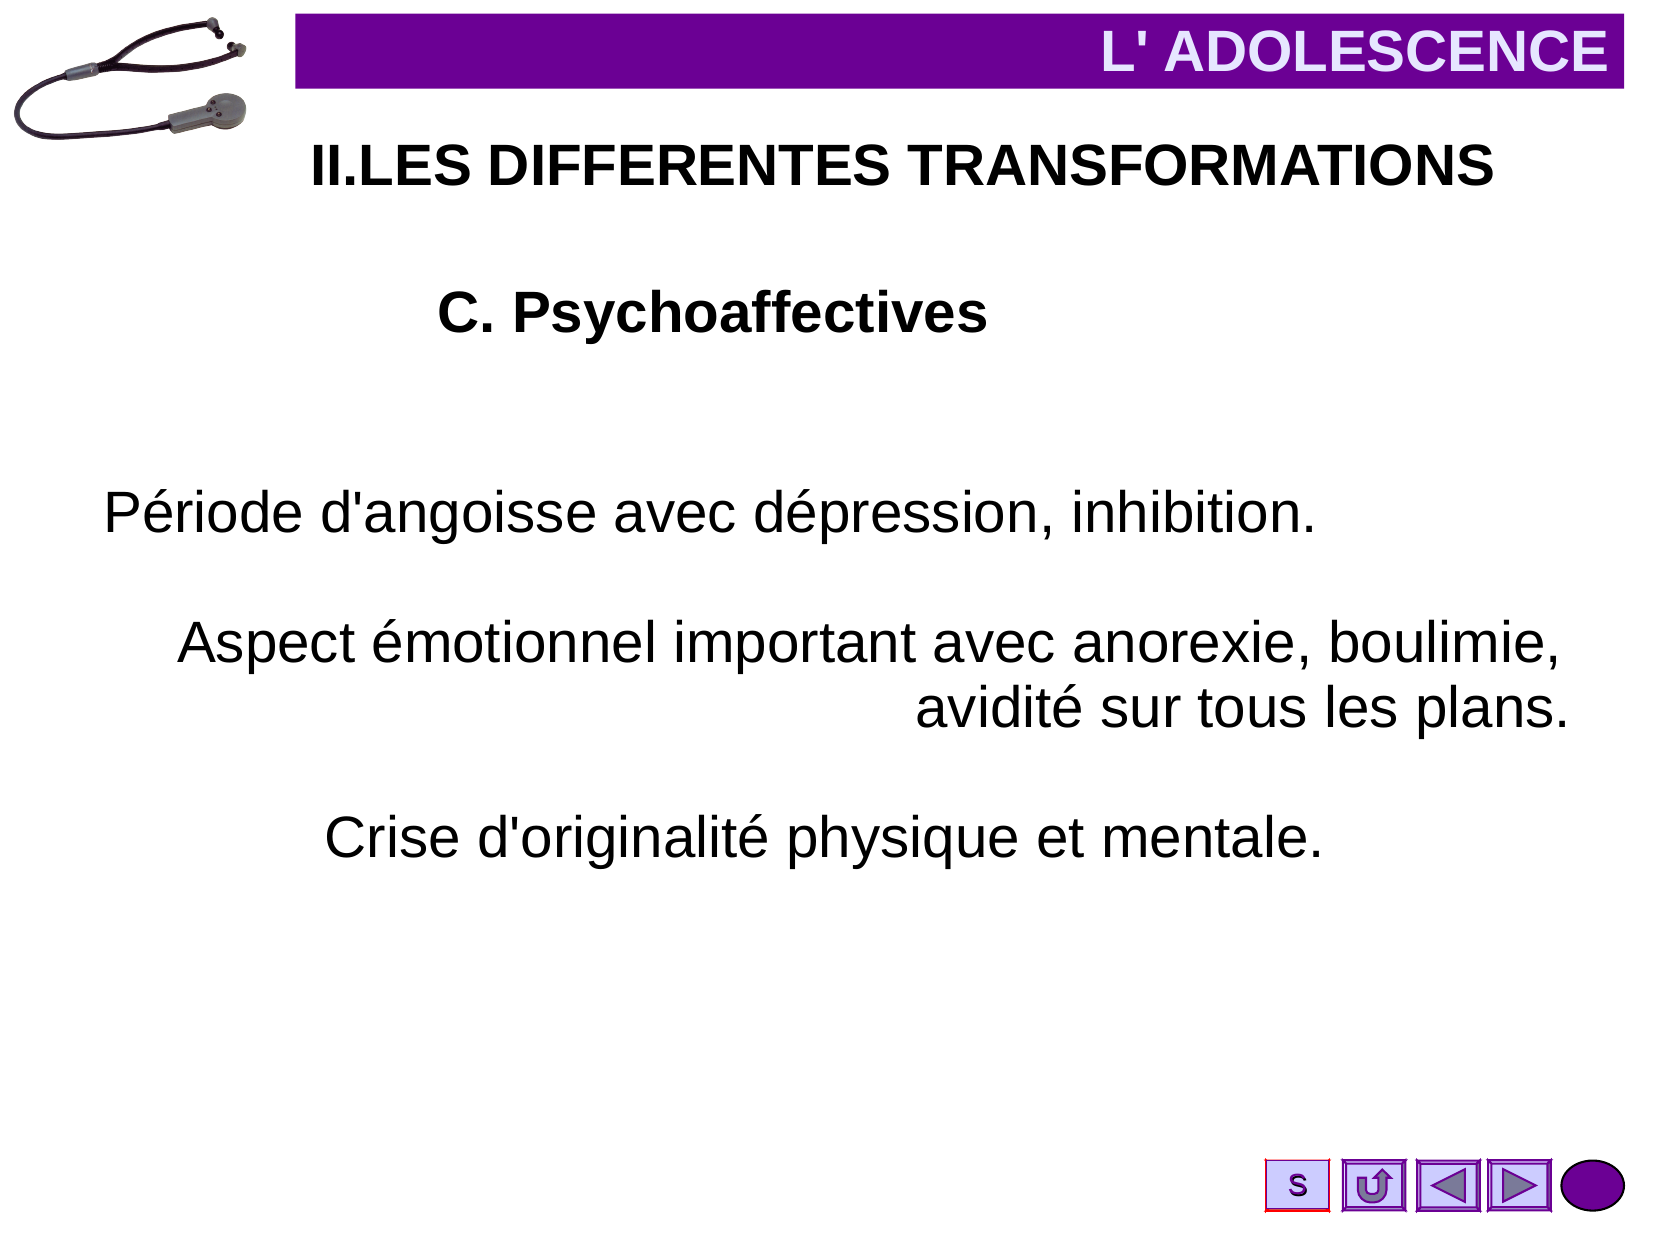

L' ADOLESCENCE
II.LES DIFFERENTES TRANSFORMATIONS
C. Psychoaffectives
Période d'angoisse avec dépression, inhibition.
	Aspect émotionnel important avec anorexie, boulimie, 											avidité sur tous les plans.
			Crise d'originalité physique et mentale.